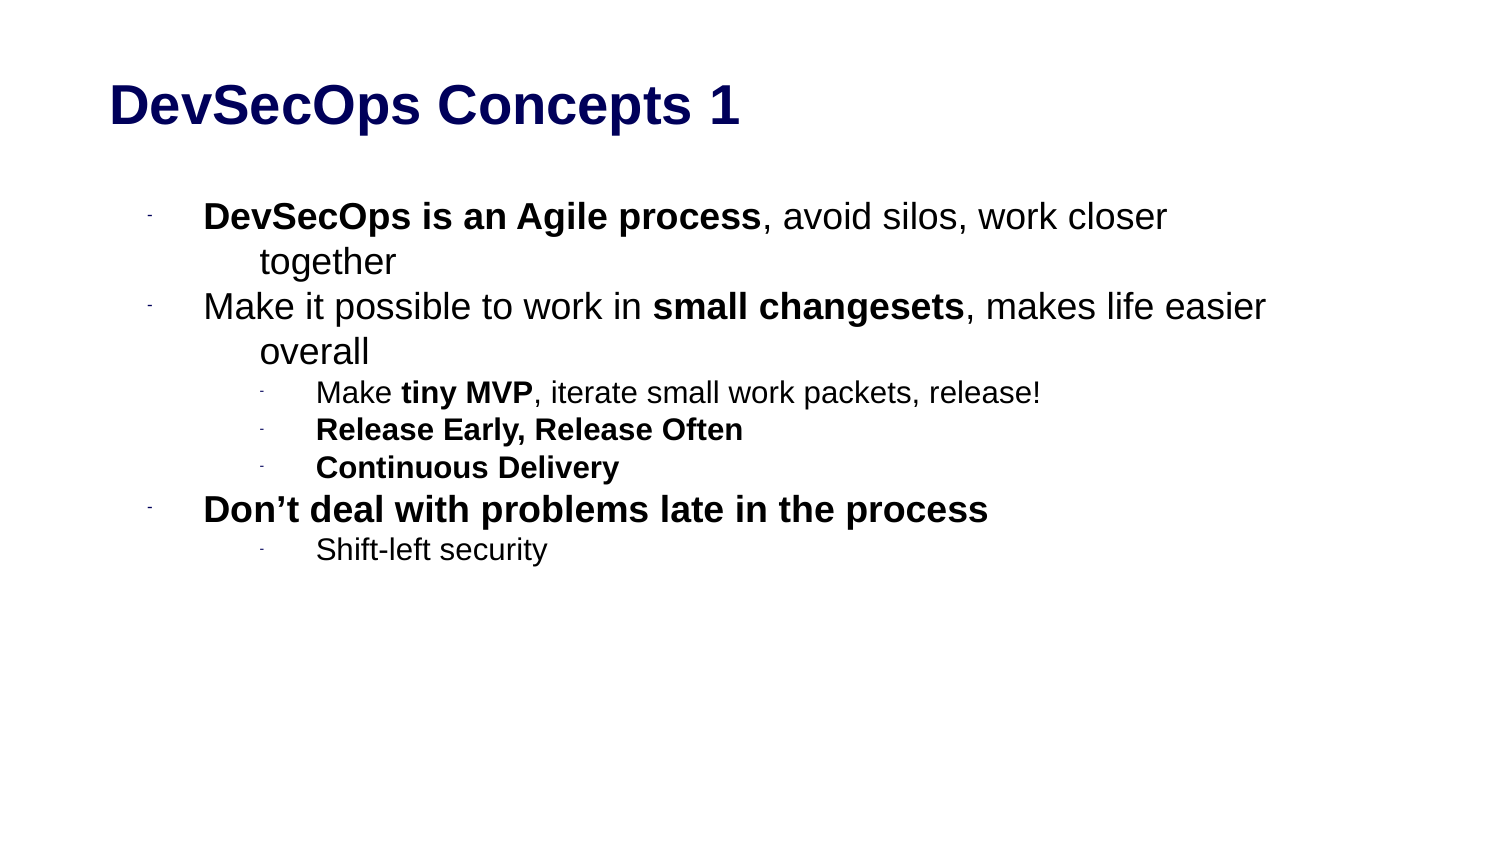

# DevSecOps Concepts 1
DevSecOps is an Agile process, avoid silos, work closer together
Make it possible to work in small changesets, makes life easier overall
Make tiny MVP, iterate small work packets, release!
Release Early, Release Often
Continuous Delivery
Don’t deal with problems late in the process
Shift-left security